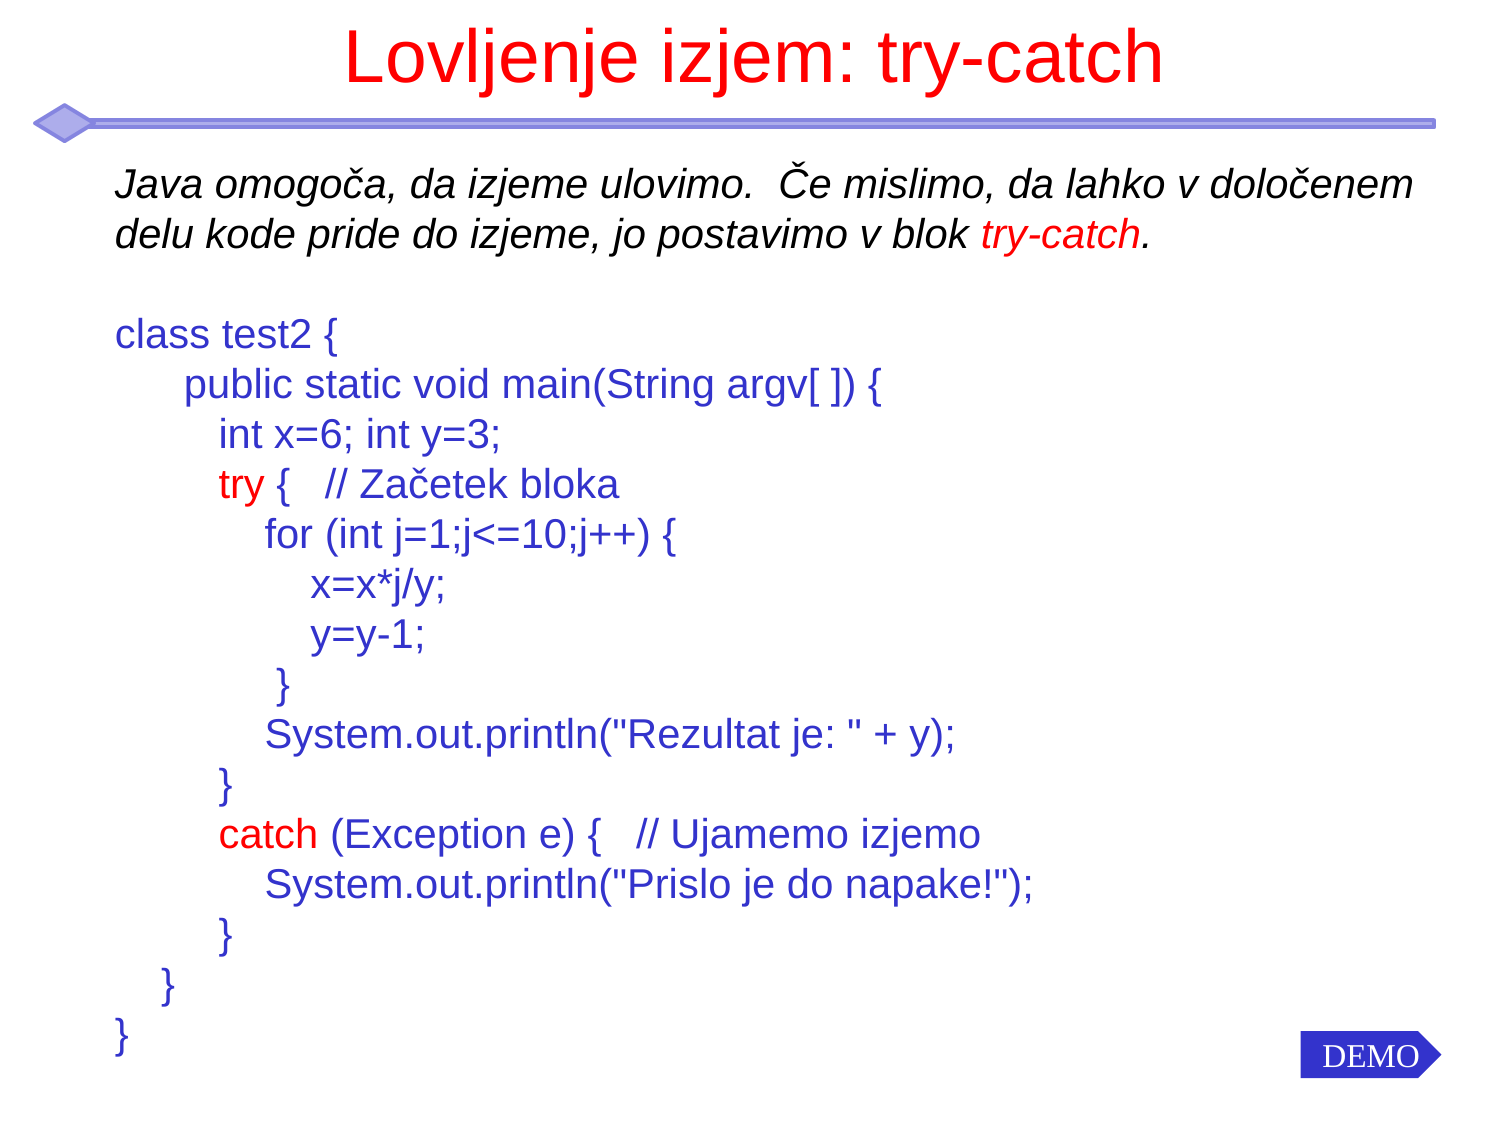

# Lovljenje izjem: try-catch
Java omogoča, da izjeme ulovimo.  Če mislimo, da lahko v določenem delu kode pride do izjeme, jo postavimo v blok try-catch.
class test2 {
 public static void main(String argv[ ]) {
 int x=6; int y=3;
 try {   // Začetek bloka
 for (int j=1;j<=10;j++) {
 x=x*j/y;
 y=y-1;
 }
 System.out.println("Rezultat je: " + y);
 }
 catch (Exception e) {   // Ujamemo izjemo
 System.out.println("Prislo je do napake!");
 }
 }
}
DEMO